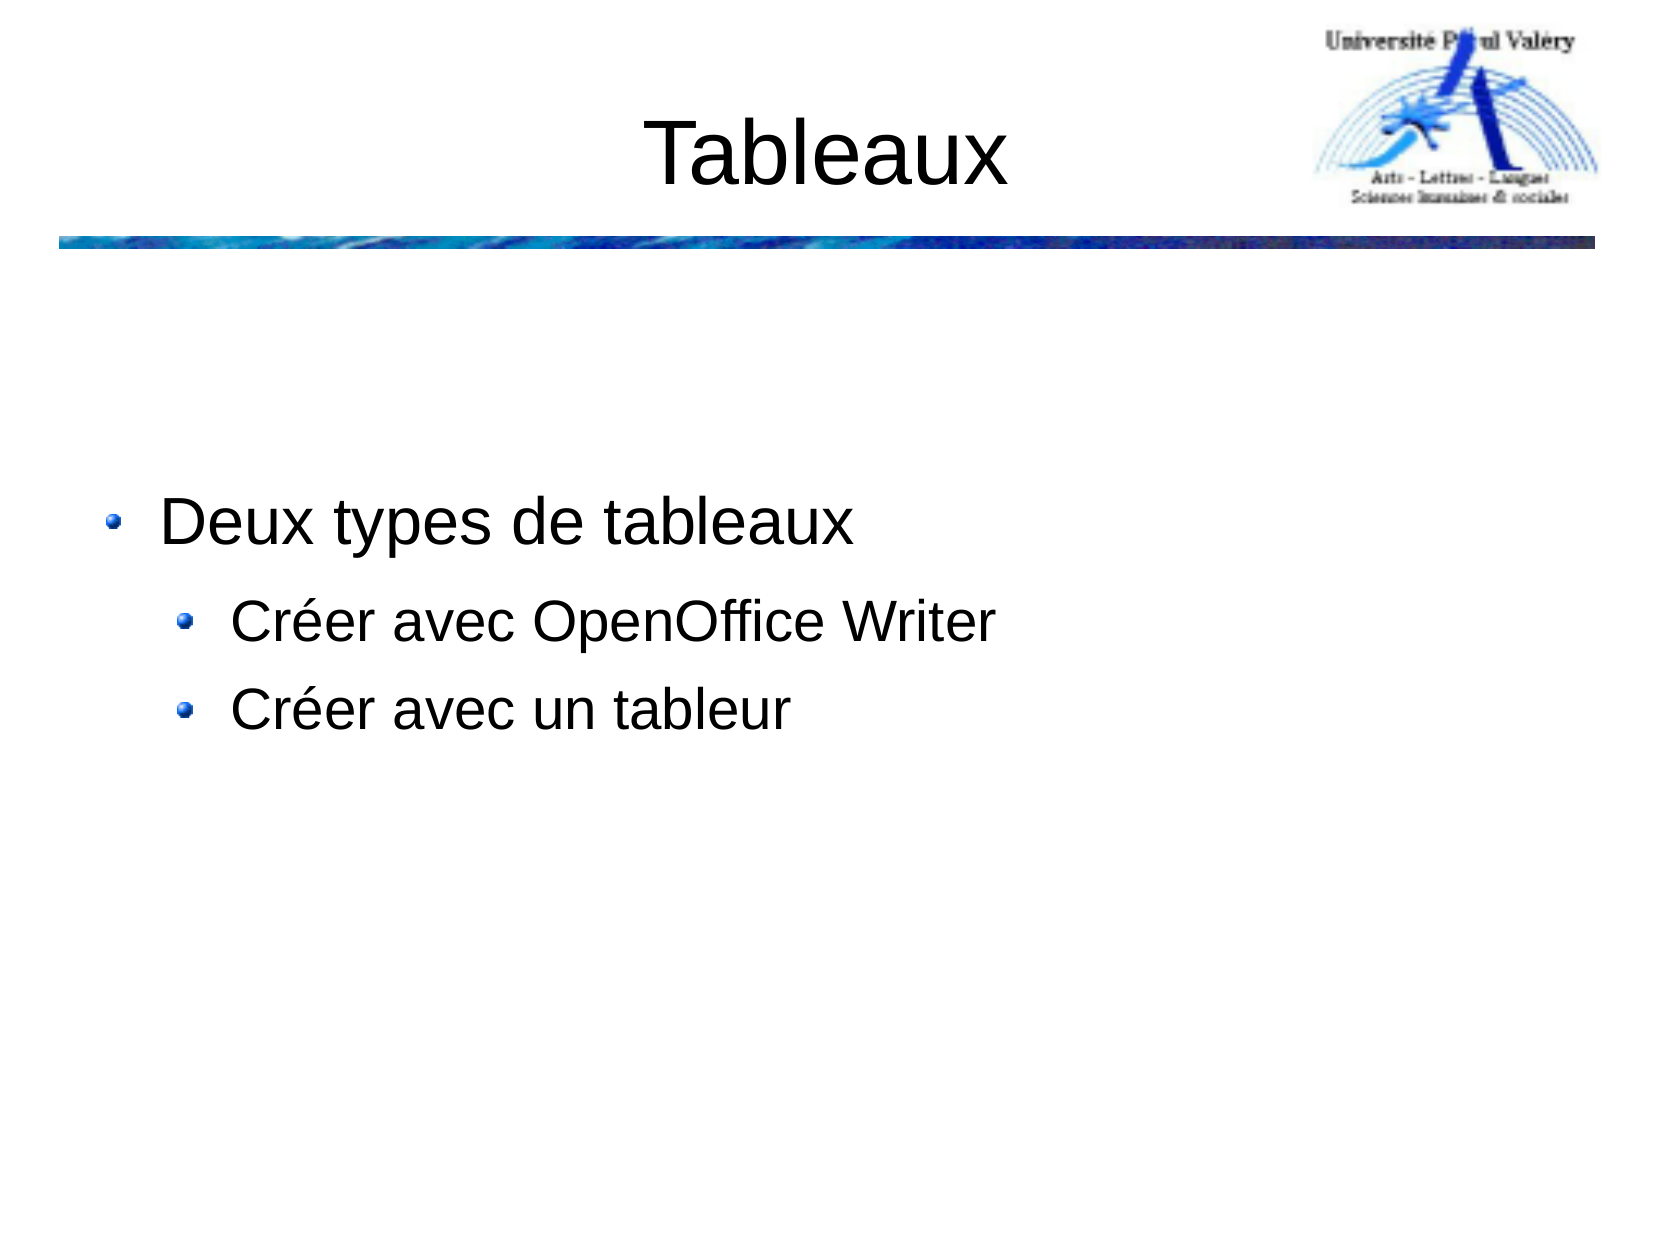

# Tableaux
Deux types de tableaux
Créer avec OpenOffice Writer
Créer avec un tableur